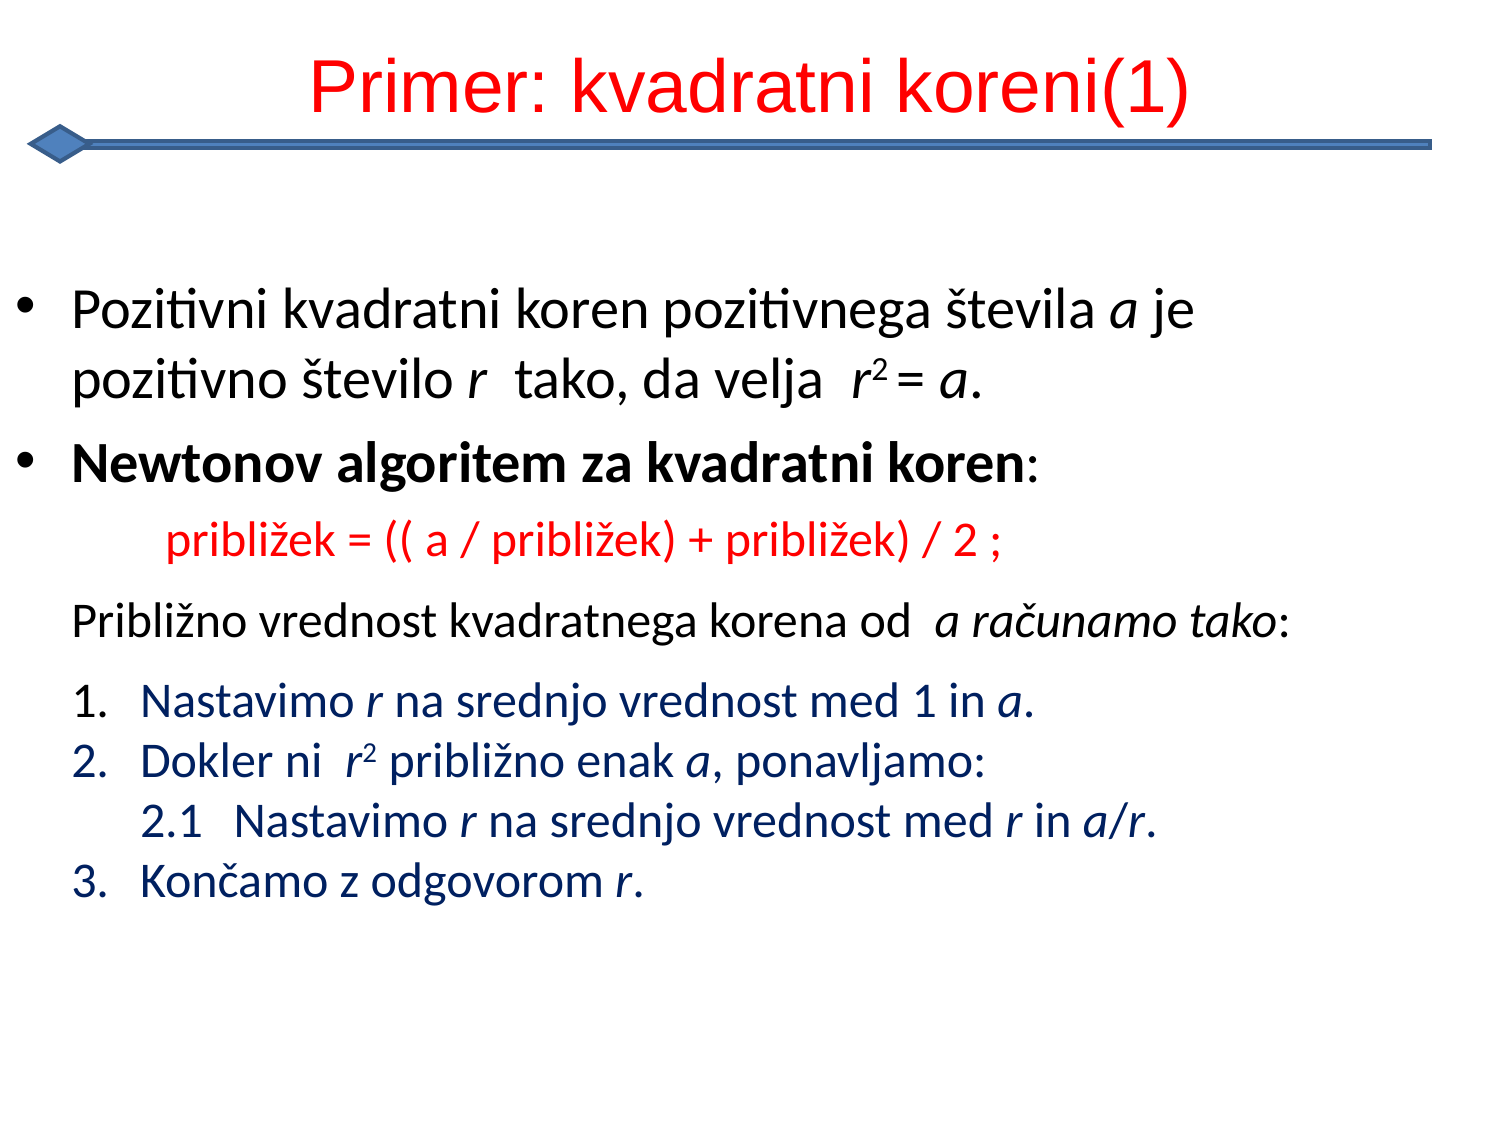

# Primer: kvadratni koreni(1)
Pozitivni kvadratni koren pozitivnega števila a je pozitivno število r tako, da velja r2 = a.
Newtonov algoritem za kvadratni koren:
približek = (( a / približek) + približek) / 2 ;
	Približno vrednost kvadratnega korena od a računamo tako:
	1.	Nastavimo r na srednjo vrednost med 1 in a.
2.	Dokler ni r2 približno enak a, ponavljamo:
	2.1	Nastavimo r na srednjo vrednost med r in a/r.
3.	Končamo z odgovorom r.